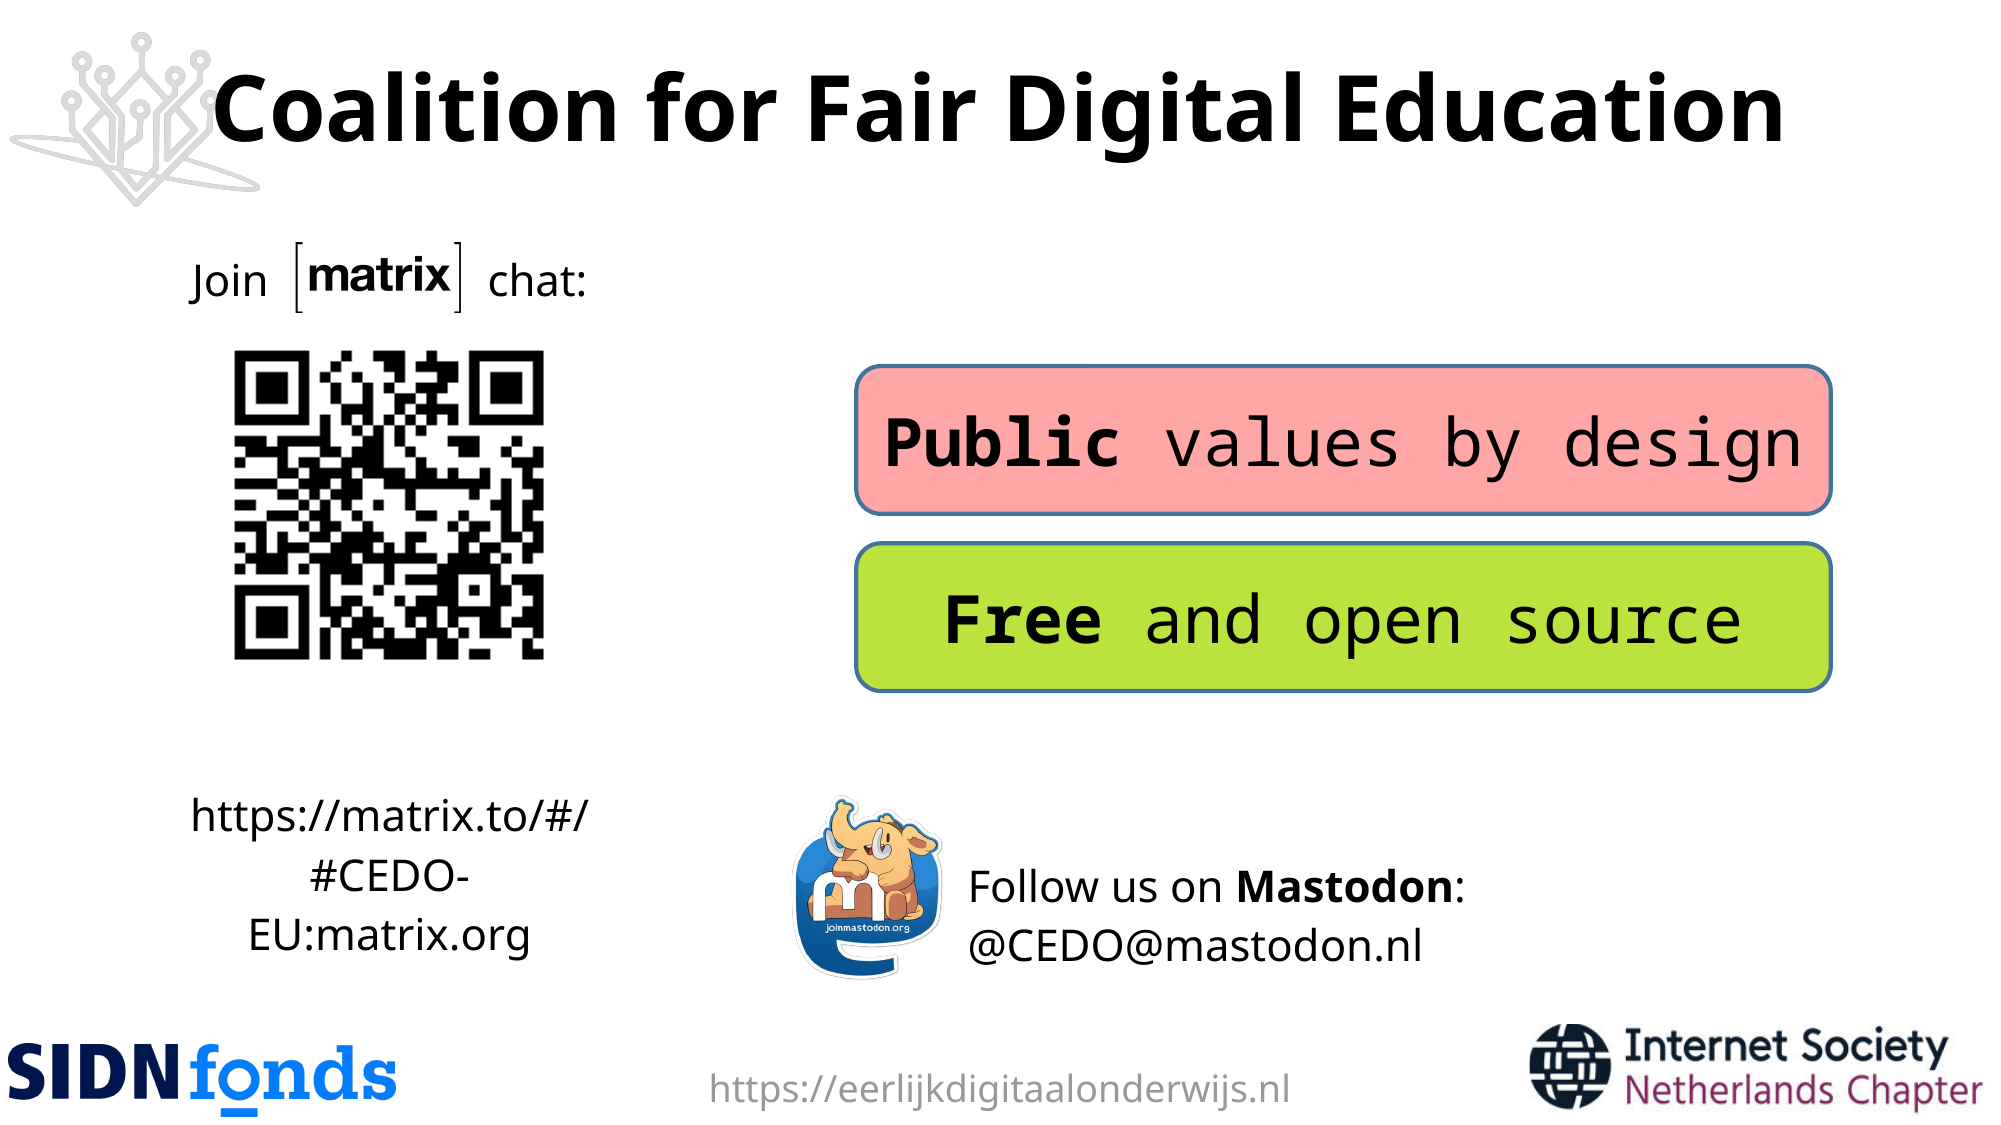

# Coalition for Fair Digital Education
Join chat:
https://matrix.to/#/
#CEDO-EU:matrix.org
Public values by design
Free and open source
Follow us on Mastodon: @CEDO@mastodon.nl
https://eerlijkdigitaalonderwijs.nl